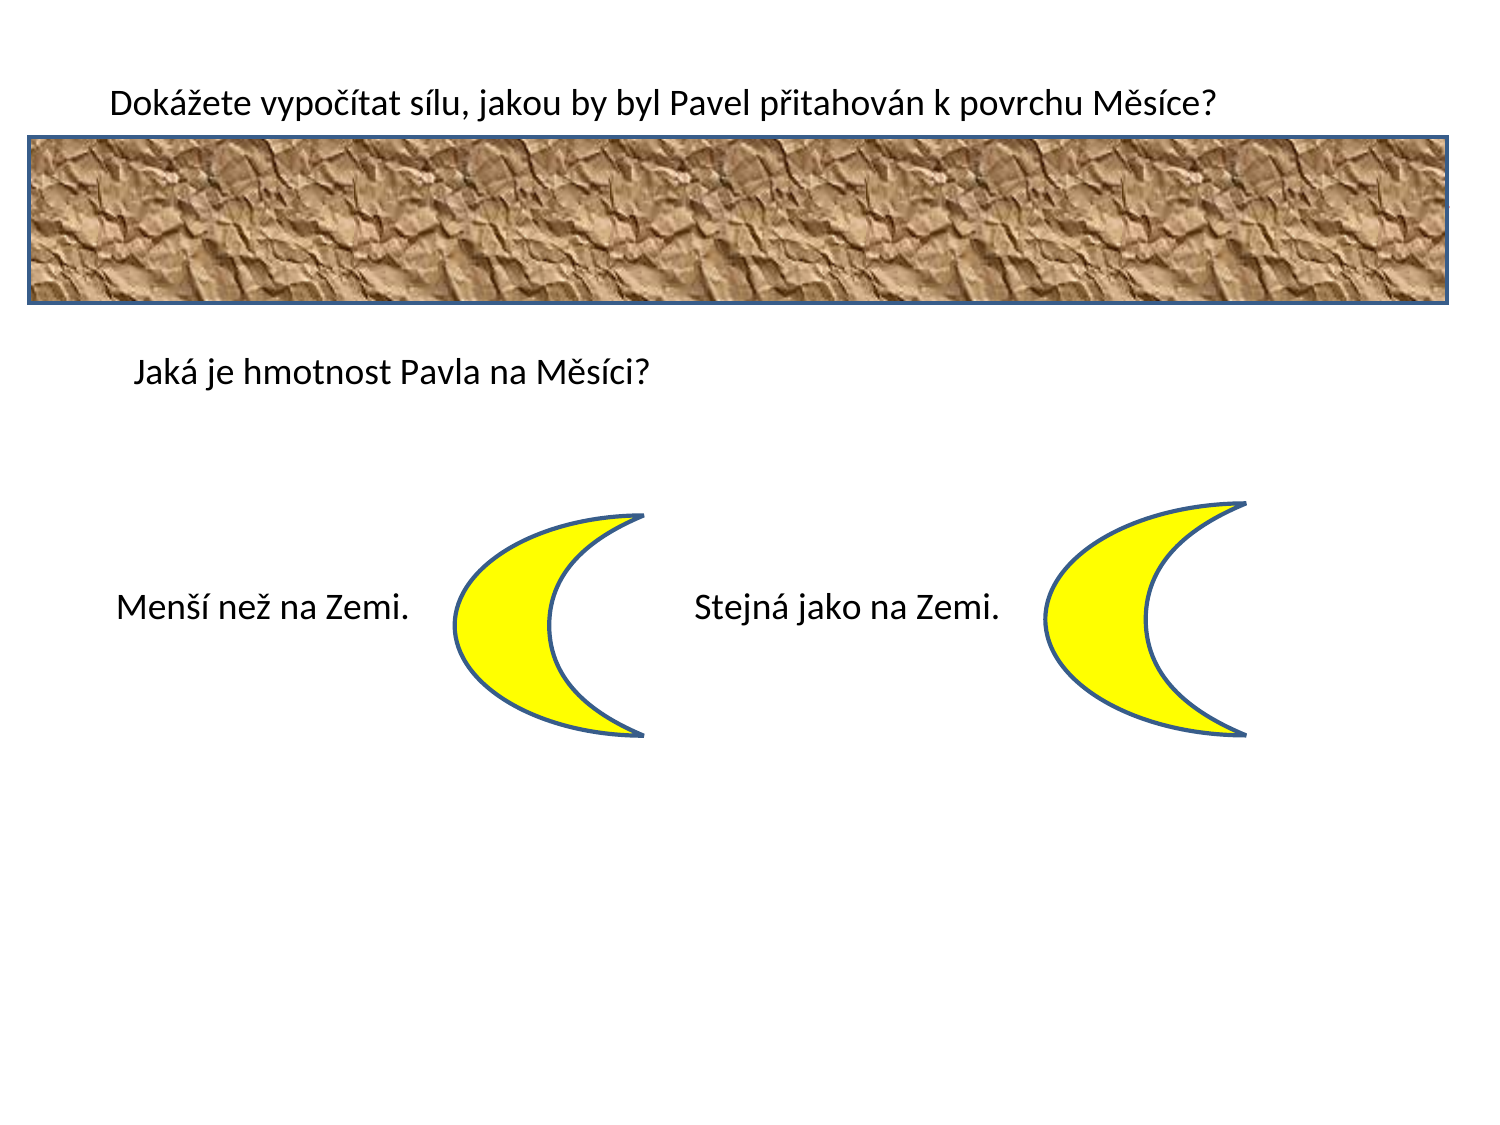

Dokážete vypočítat sílu, jakou by byl Pavel přitahován k povrchu Měsíce?
Na Zemi je to gravitační síla 580 N. Na Měsíci je gravitační síla 6krát menší než na Zemi.
580 N : 6 = 96,66 N
Jaká je hmotnost Pavla na Měsíci?
Menší než na Zemi. NE
Stejná jako na Zemi. ANO